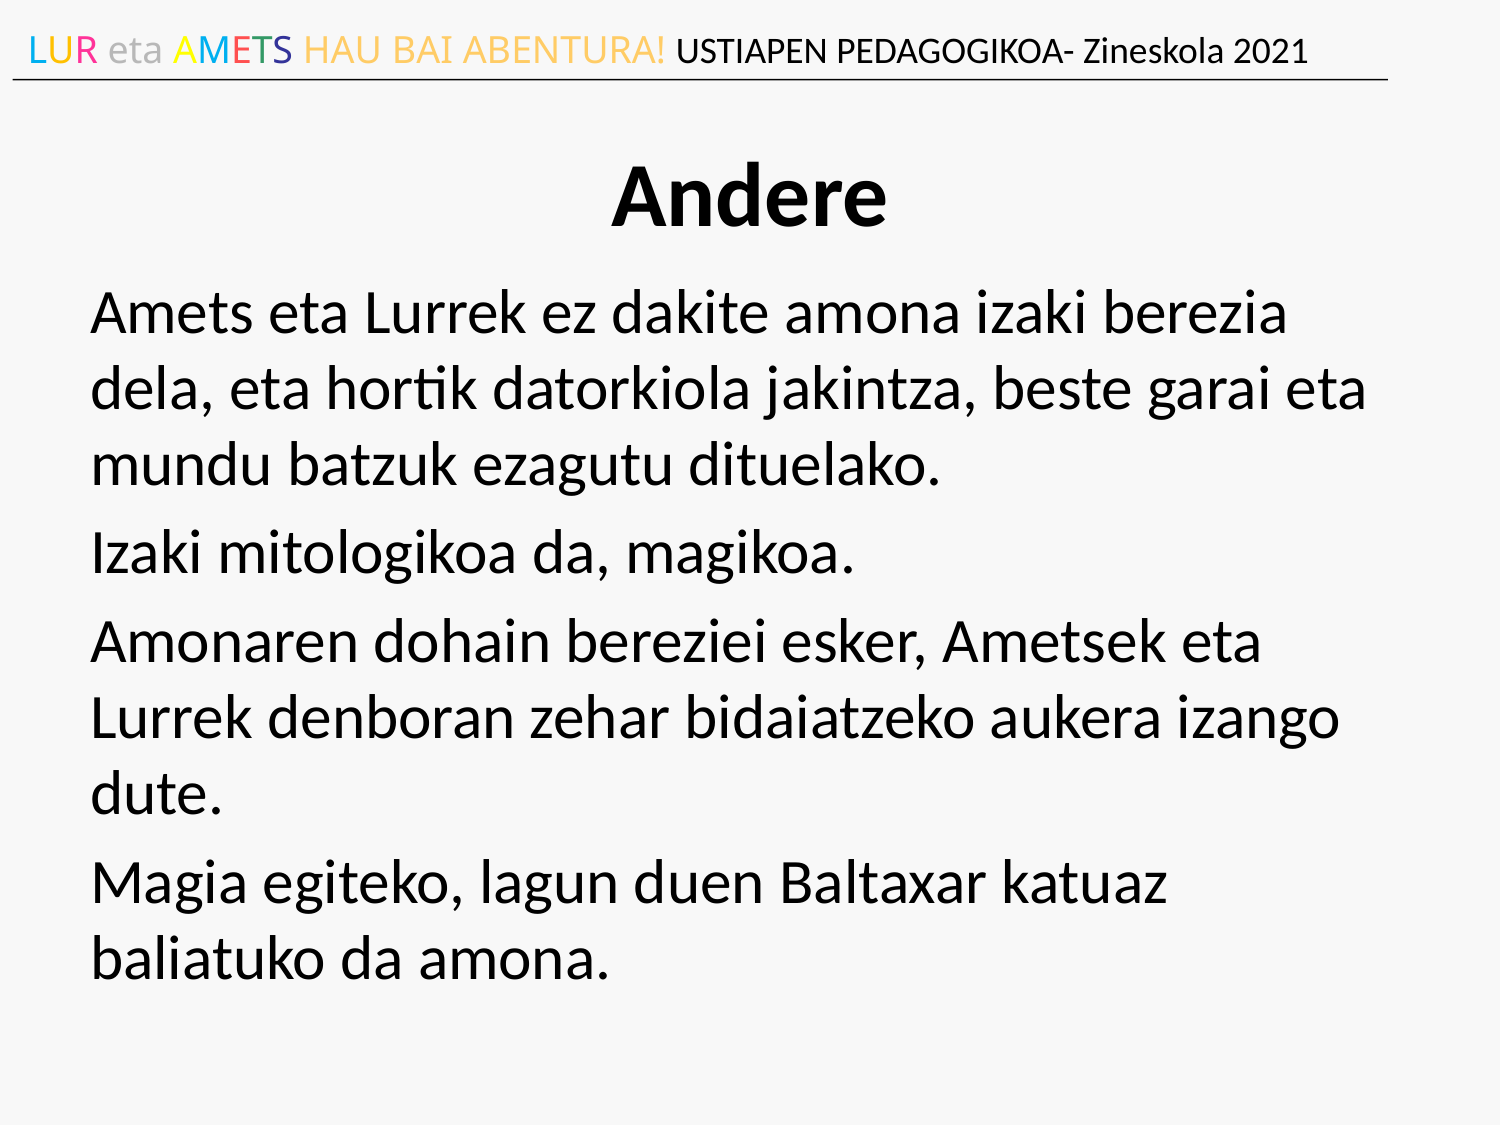

LUR eta AMETS HAU BAI ABENTURA! USTIAPEN PEDAGOGIKOA- Zineskola 2021
# Andere
Amets eta Lurrek ez dakite amona izaki berezia dela, eta hortik datorkiola jakintza, beste garai eta mundu batzuk ezagutu dituelako.
Izaki mitologikoa da, magikoa.
Amonaren dohain bereziei esker, Ametsek eta Lurrek denboran zehar bidaiatzeko aukera izango dute.
Magia egiteko, lagun duen Baltaxar katuaz baliatuko da amona.